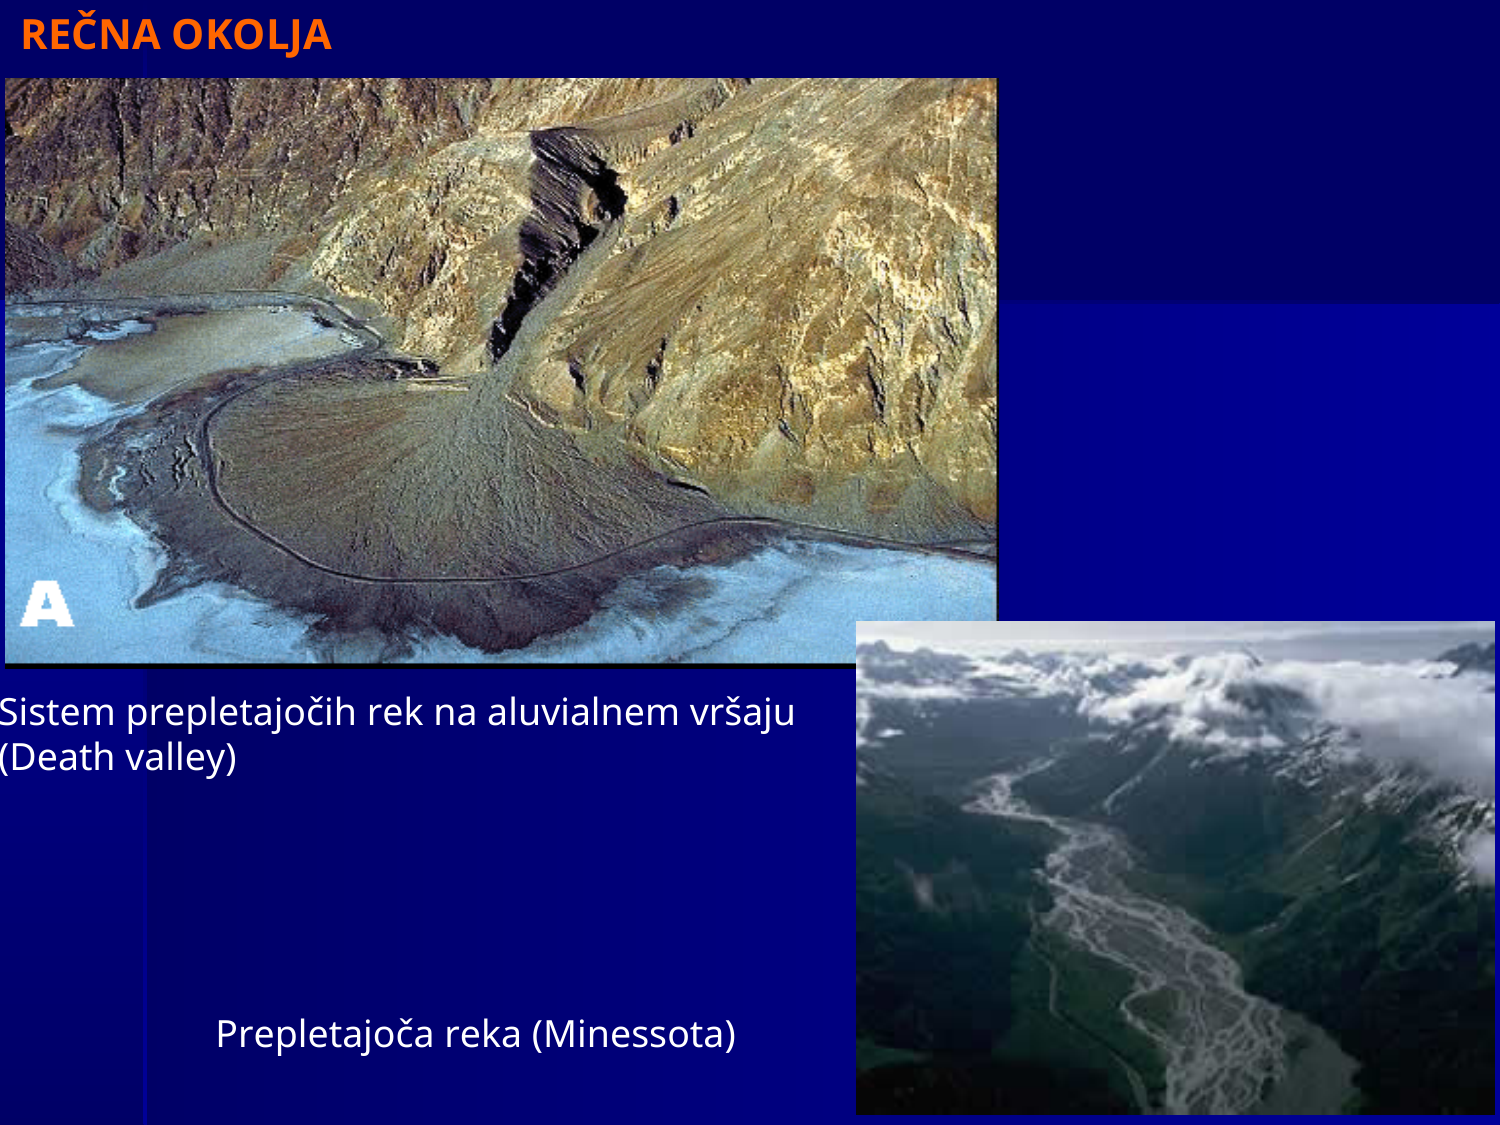

REČNA OKOLJA
Sistem prepletajočih rek na aluvialnem vršaju
(Death valley)
Prepletajoča reka (Minessota)